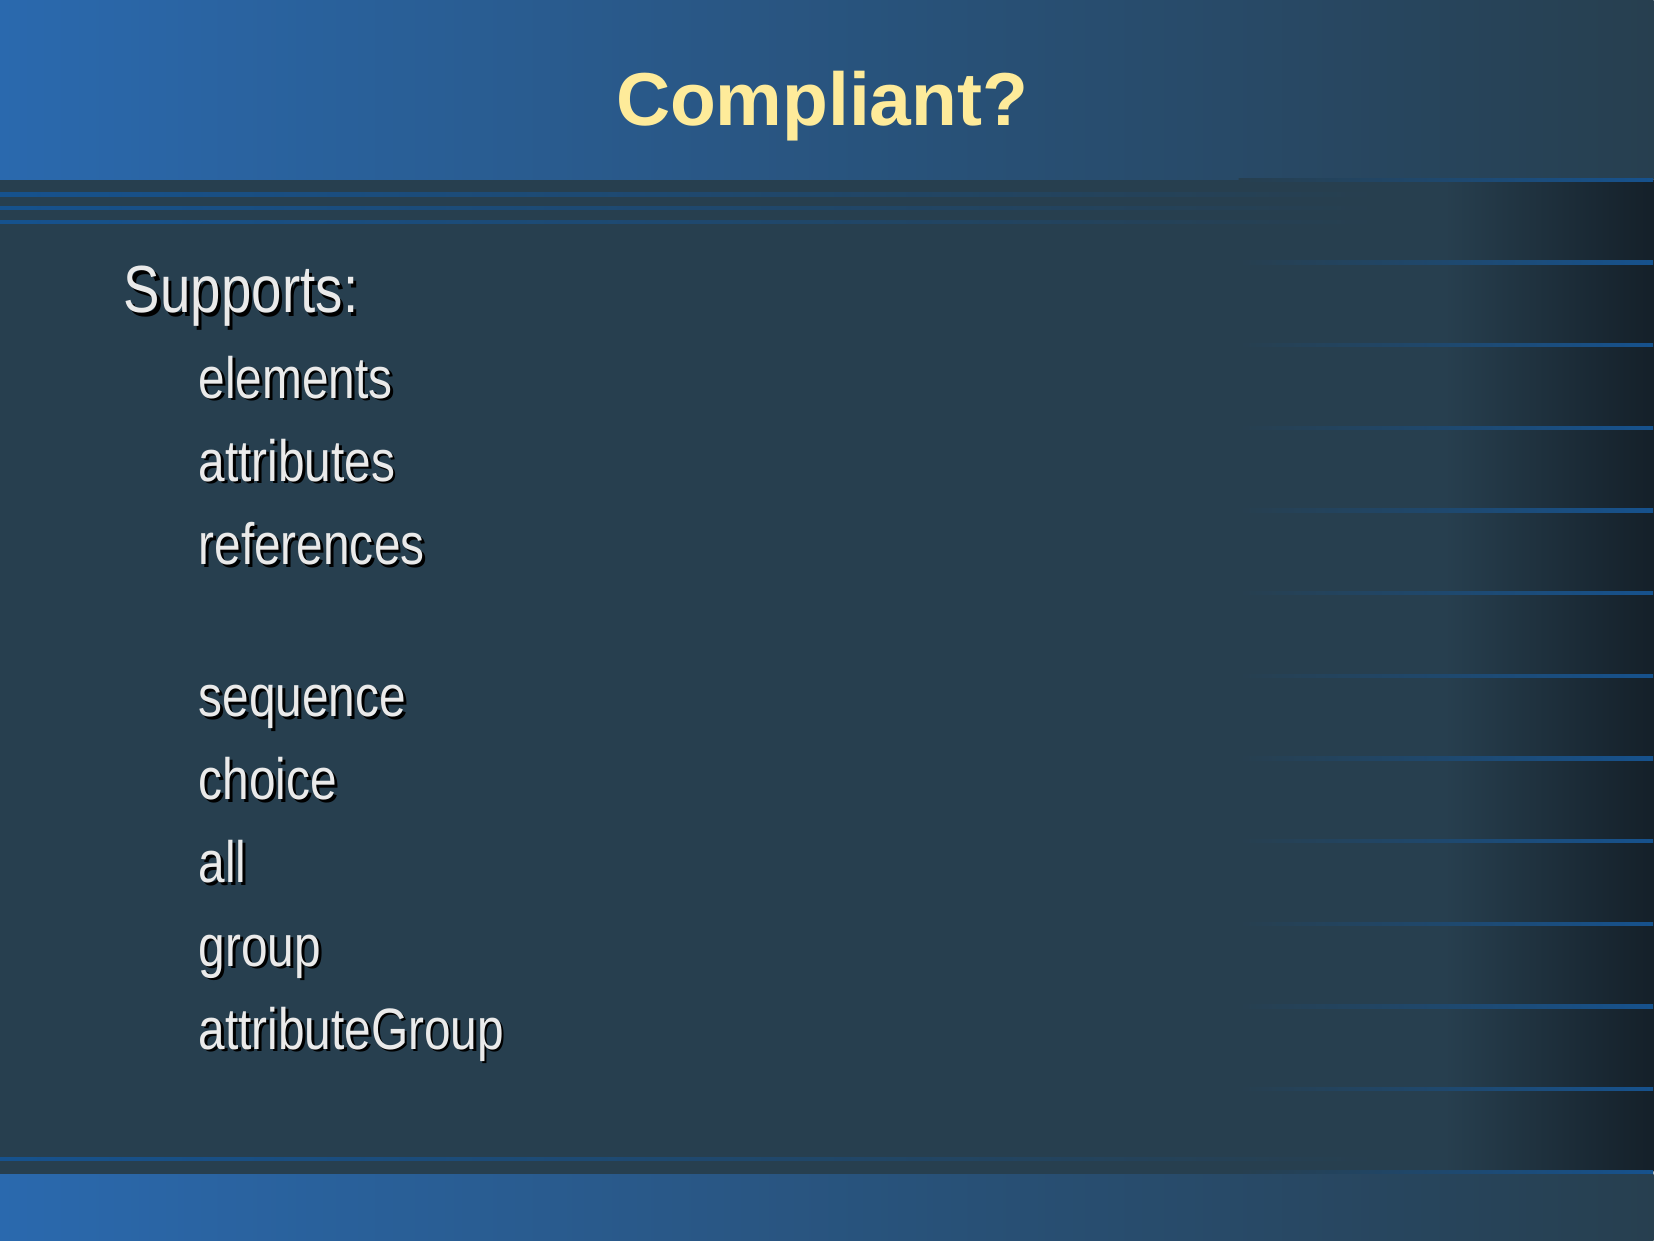

# Compliant?
Supports:
elements
attributes
references
sequence
choice
all
group
attributeGroup